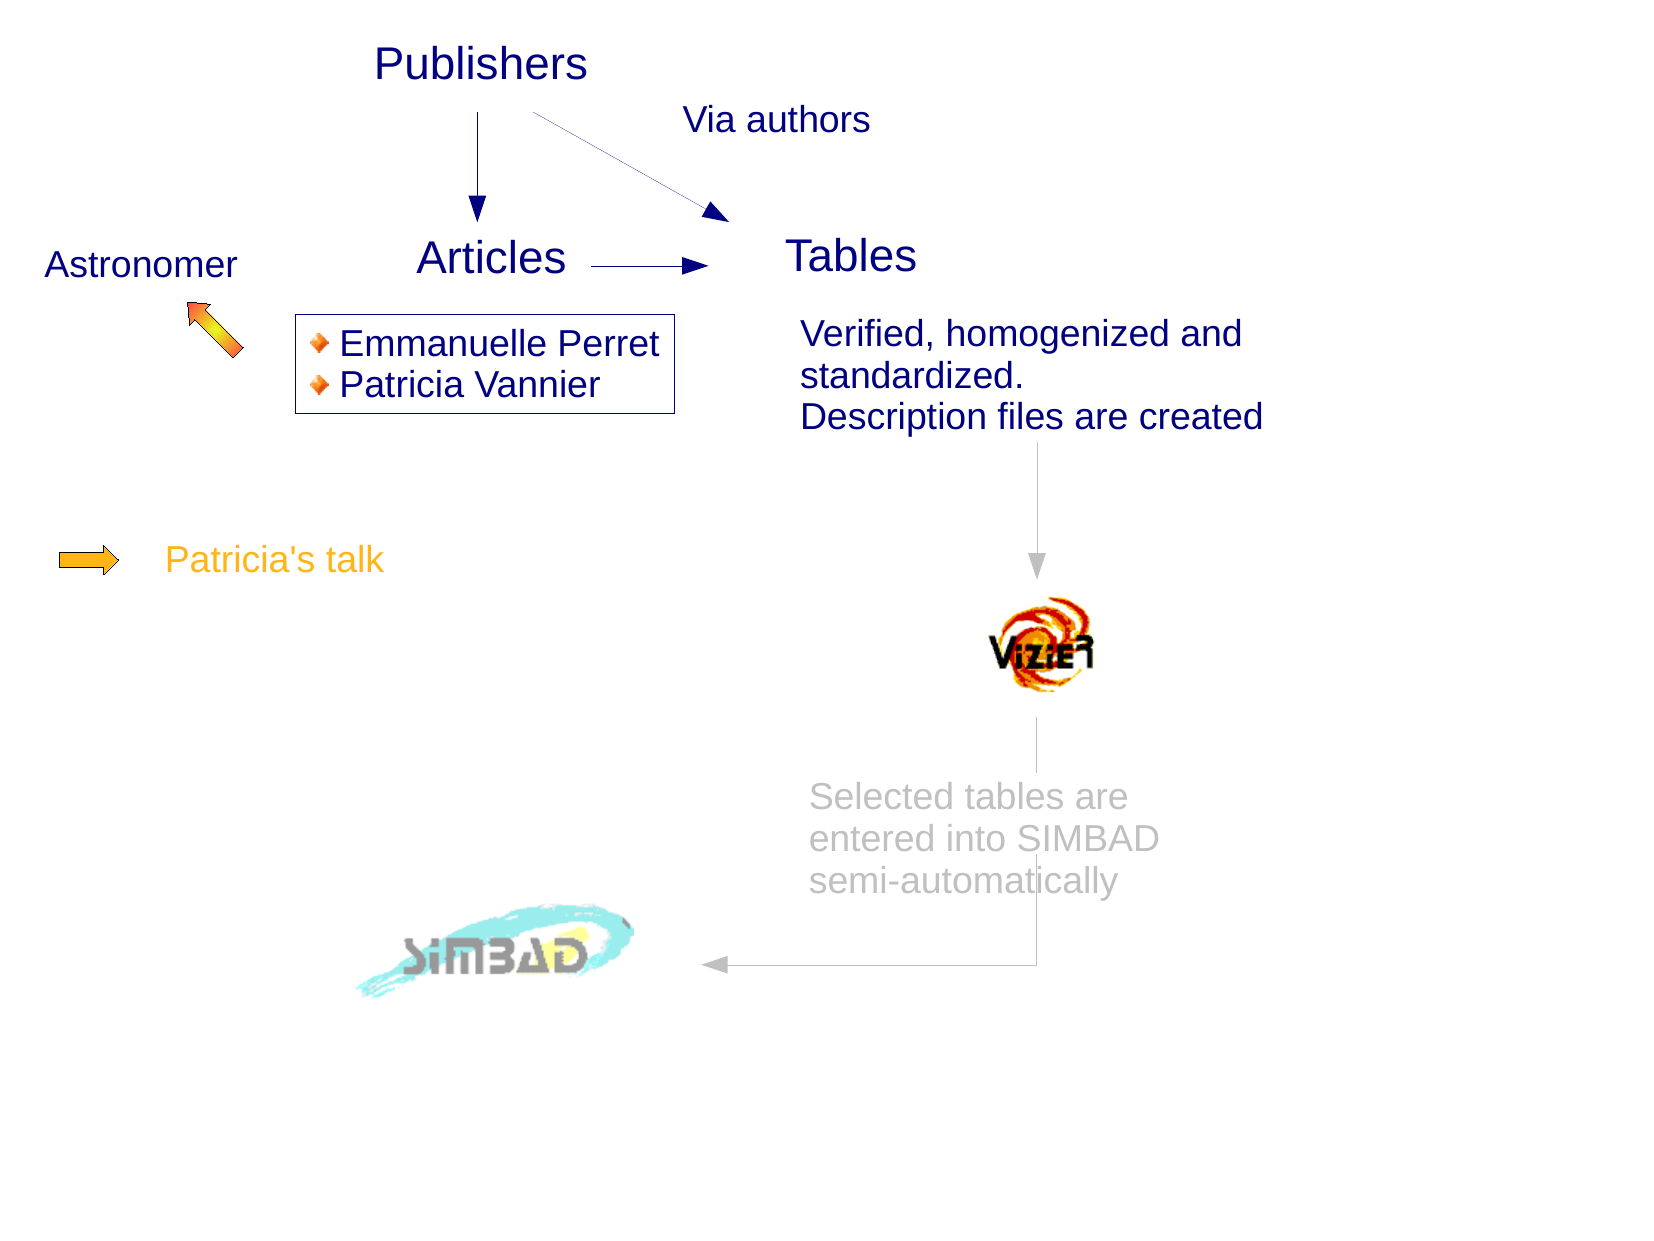

Publishers
Via authors
Tables
Articles
Astronomer
Verified, homogenized and standardized.
Description files are created
 Emmanuelle Perret
 Patricia Vannier
Patricia's talk
Selected tables are entered into SIMBAD semi-automatically